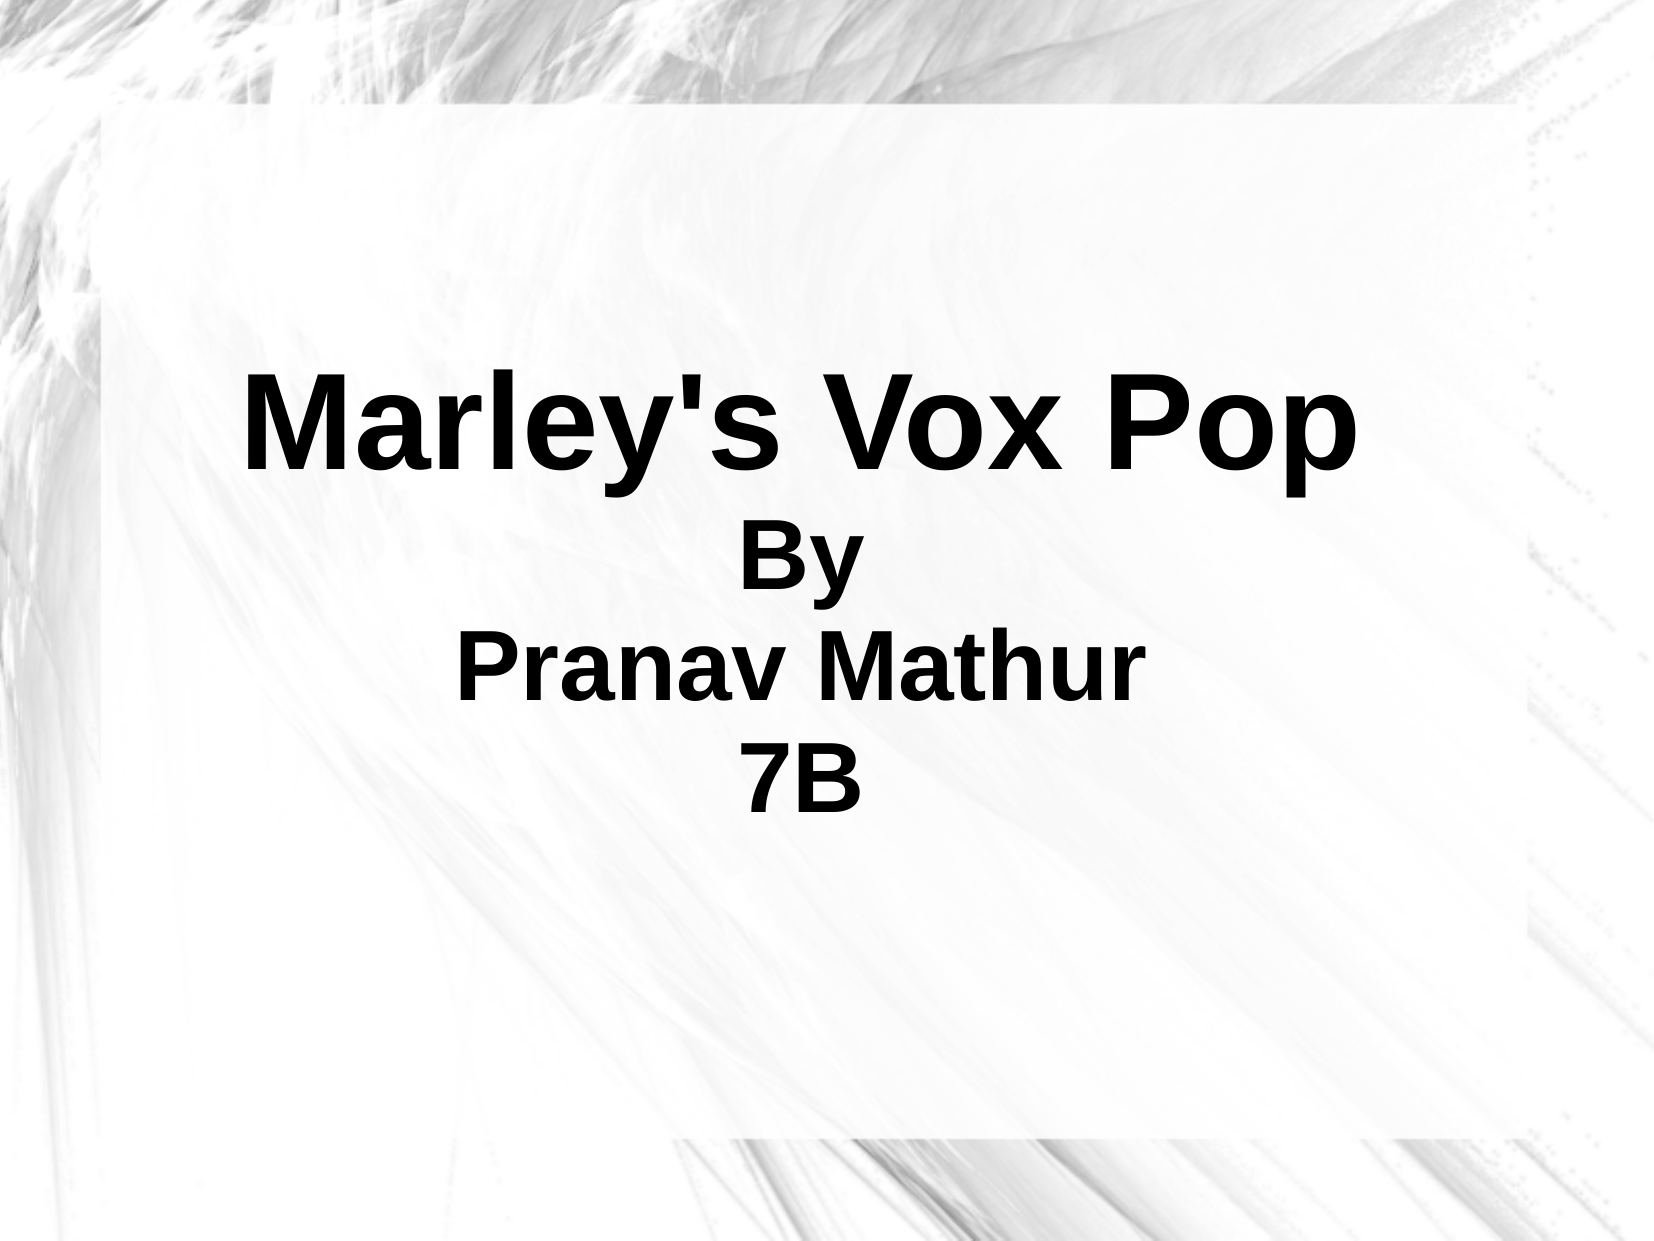

Marley's Vox Pop
By
Pranav Mathur
7B